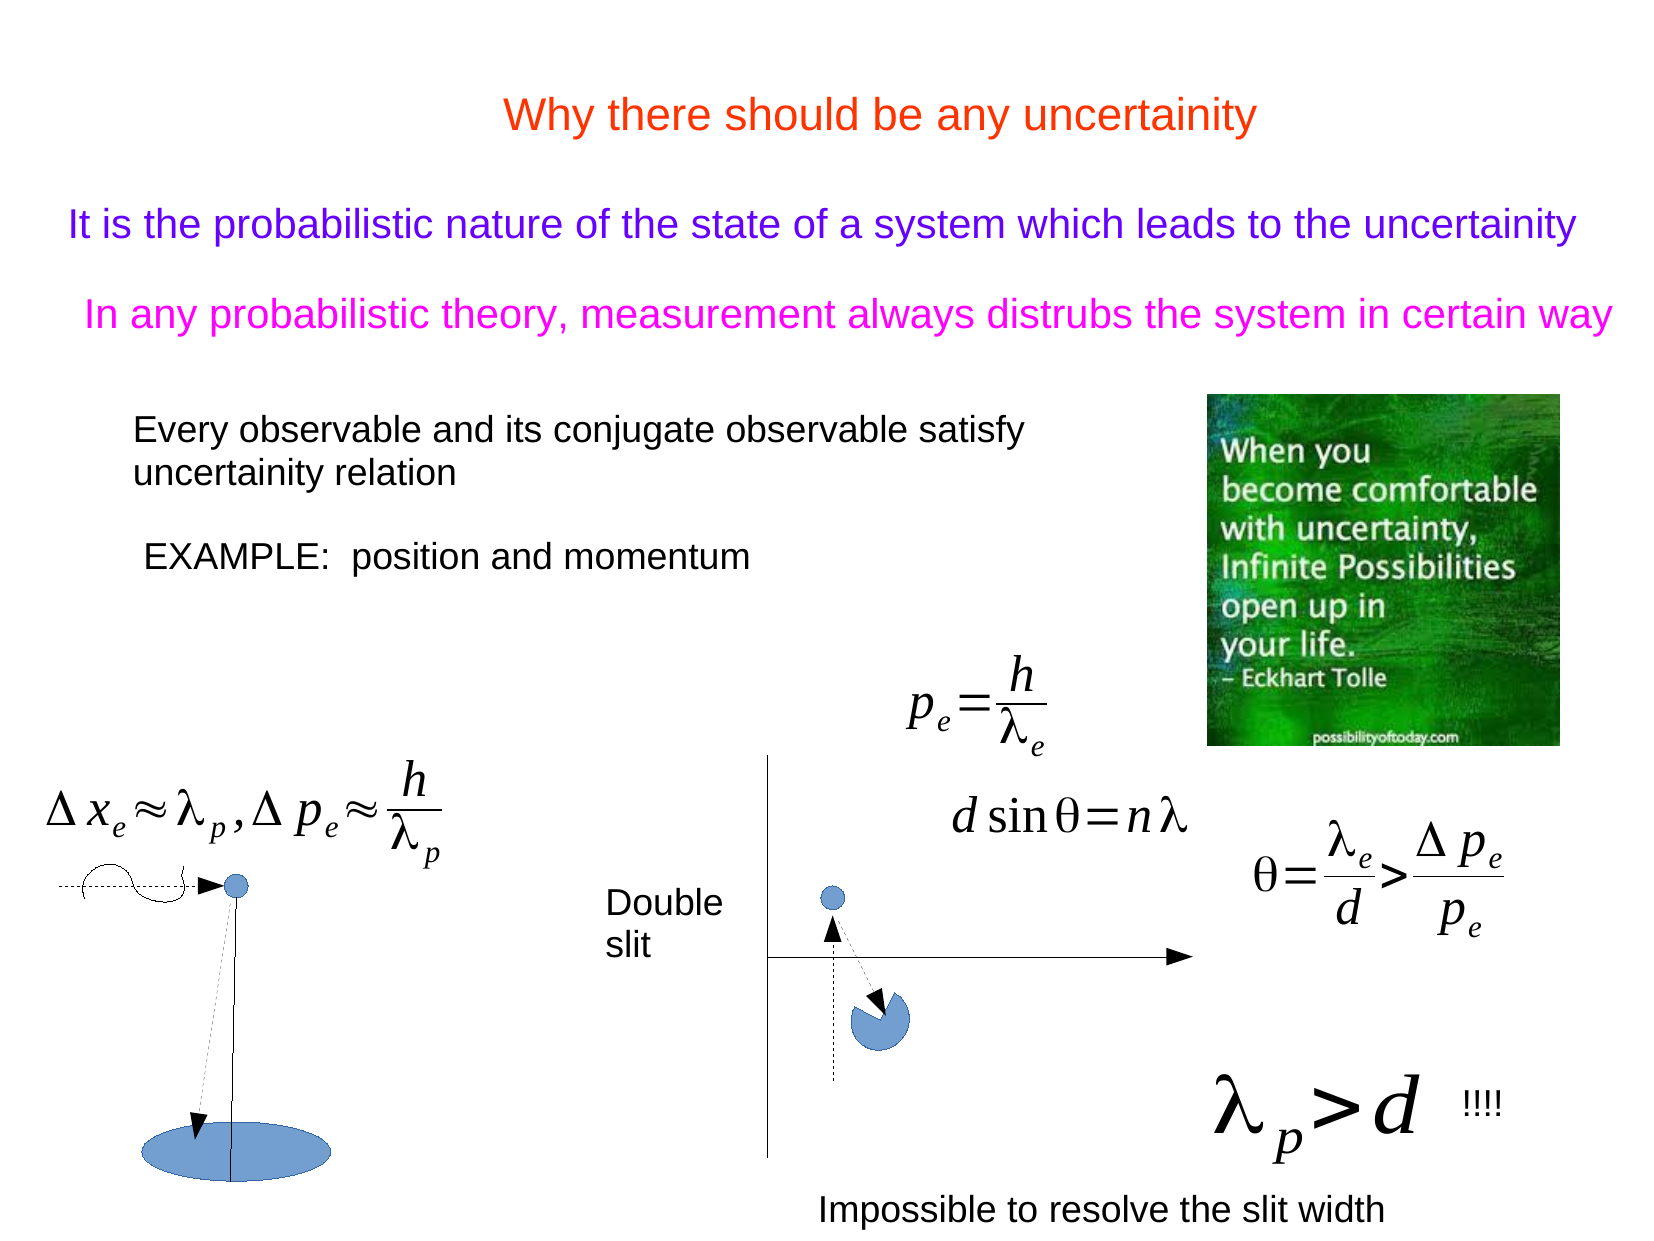

Why there should be any uncertainity
It is the probabilistic nature of the state of a system which leads to the uncertainity
In any probabilistic theory, measurement always distrubs the system in certain way
Every observable and its conjugate observable satisfy
uncertainity relation
 EXAMPLE: position and momentum
Double
slit
!!!!
Impossible to resolve the slit width